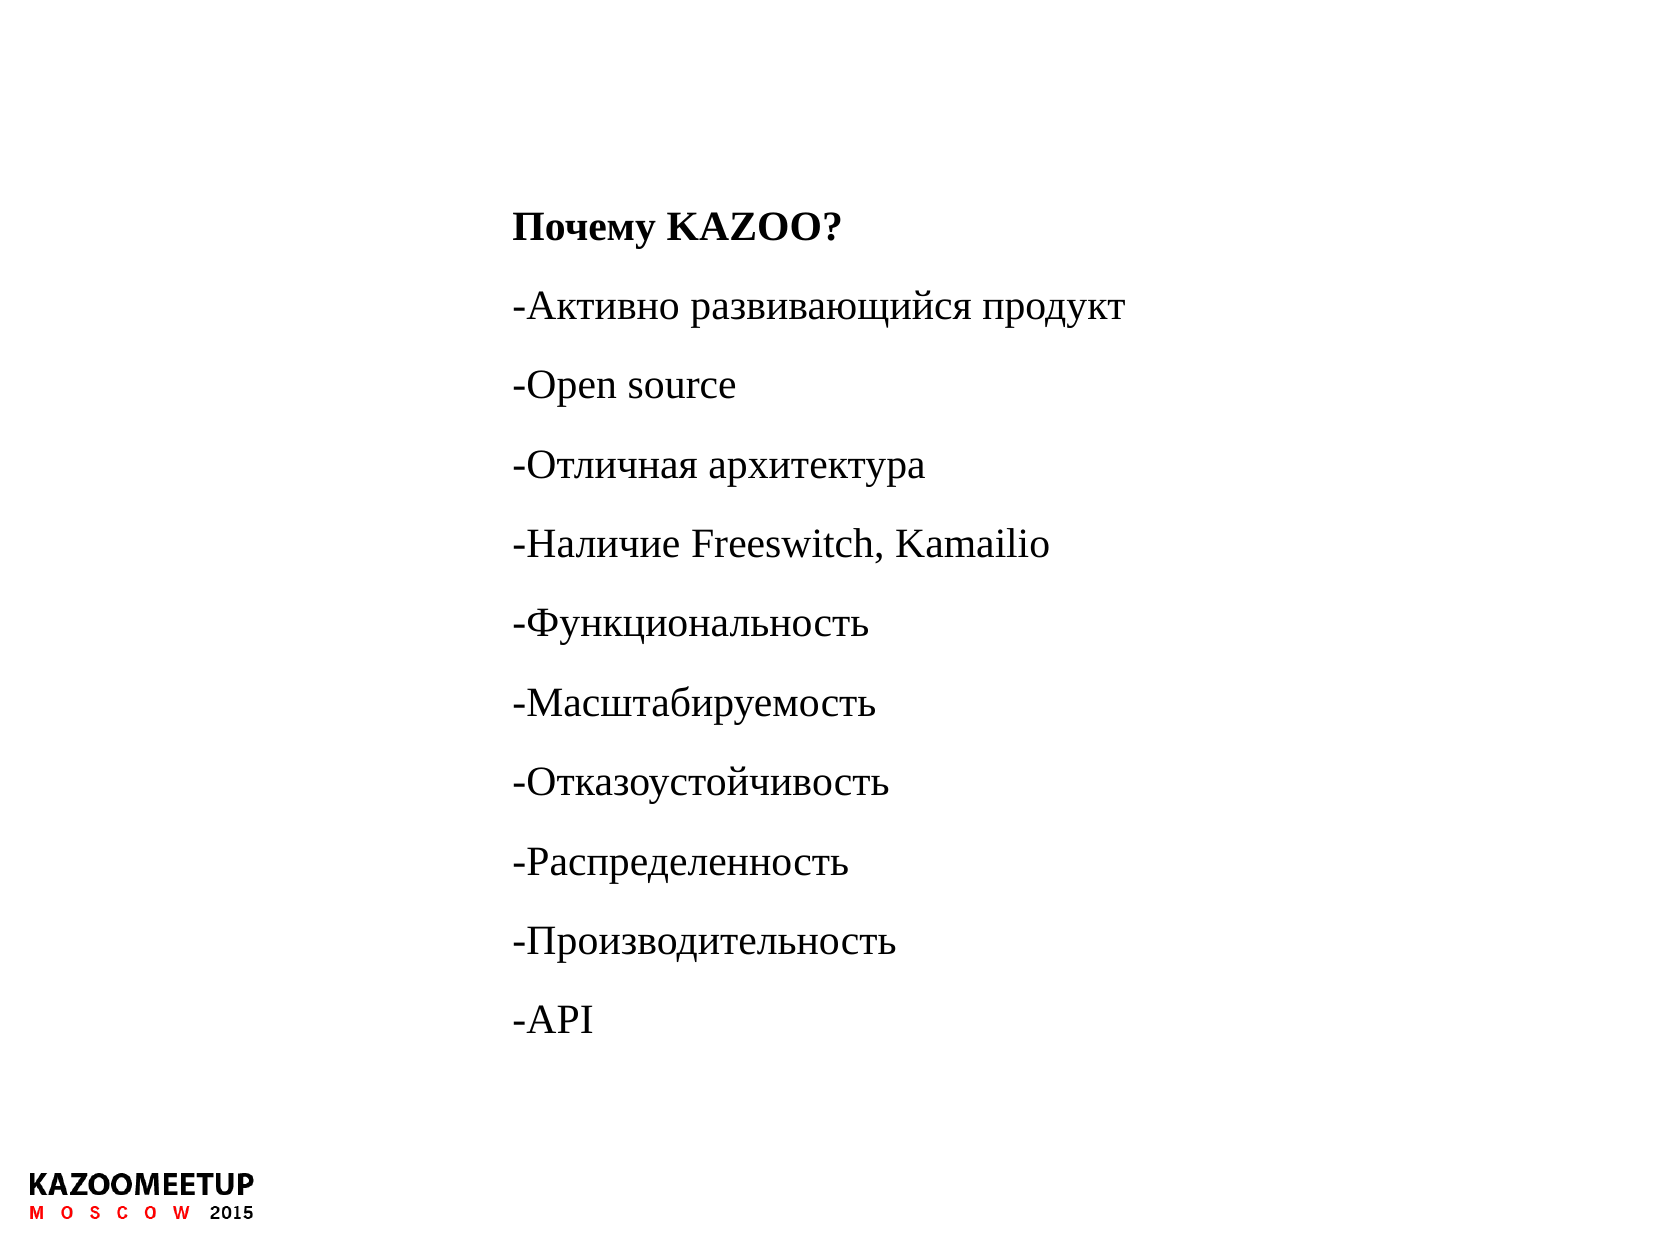

# Почему KAZOO?
-Активно развивающийся продукт
-Open source
-Отличная архитектура
-Наличие Freeswitch, Kamailio
-Функциональность
-Масштабируемость
-Отказоустойчивость
-Распределенность
-Производительность
-API